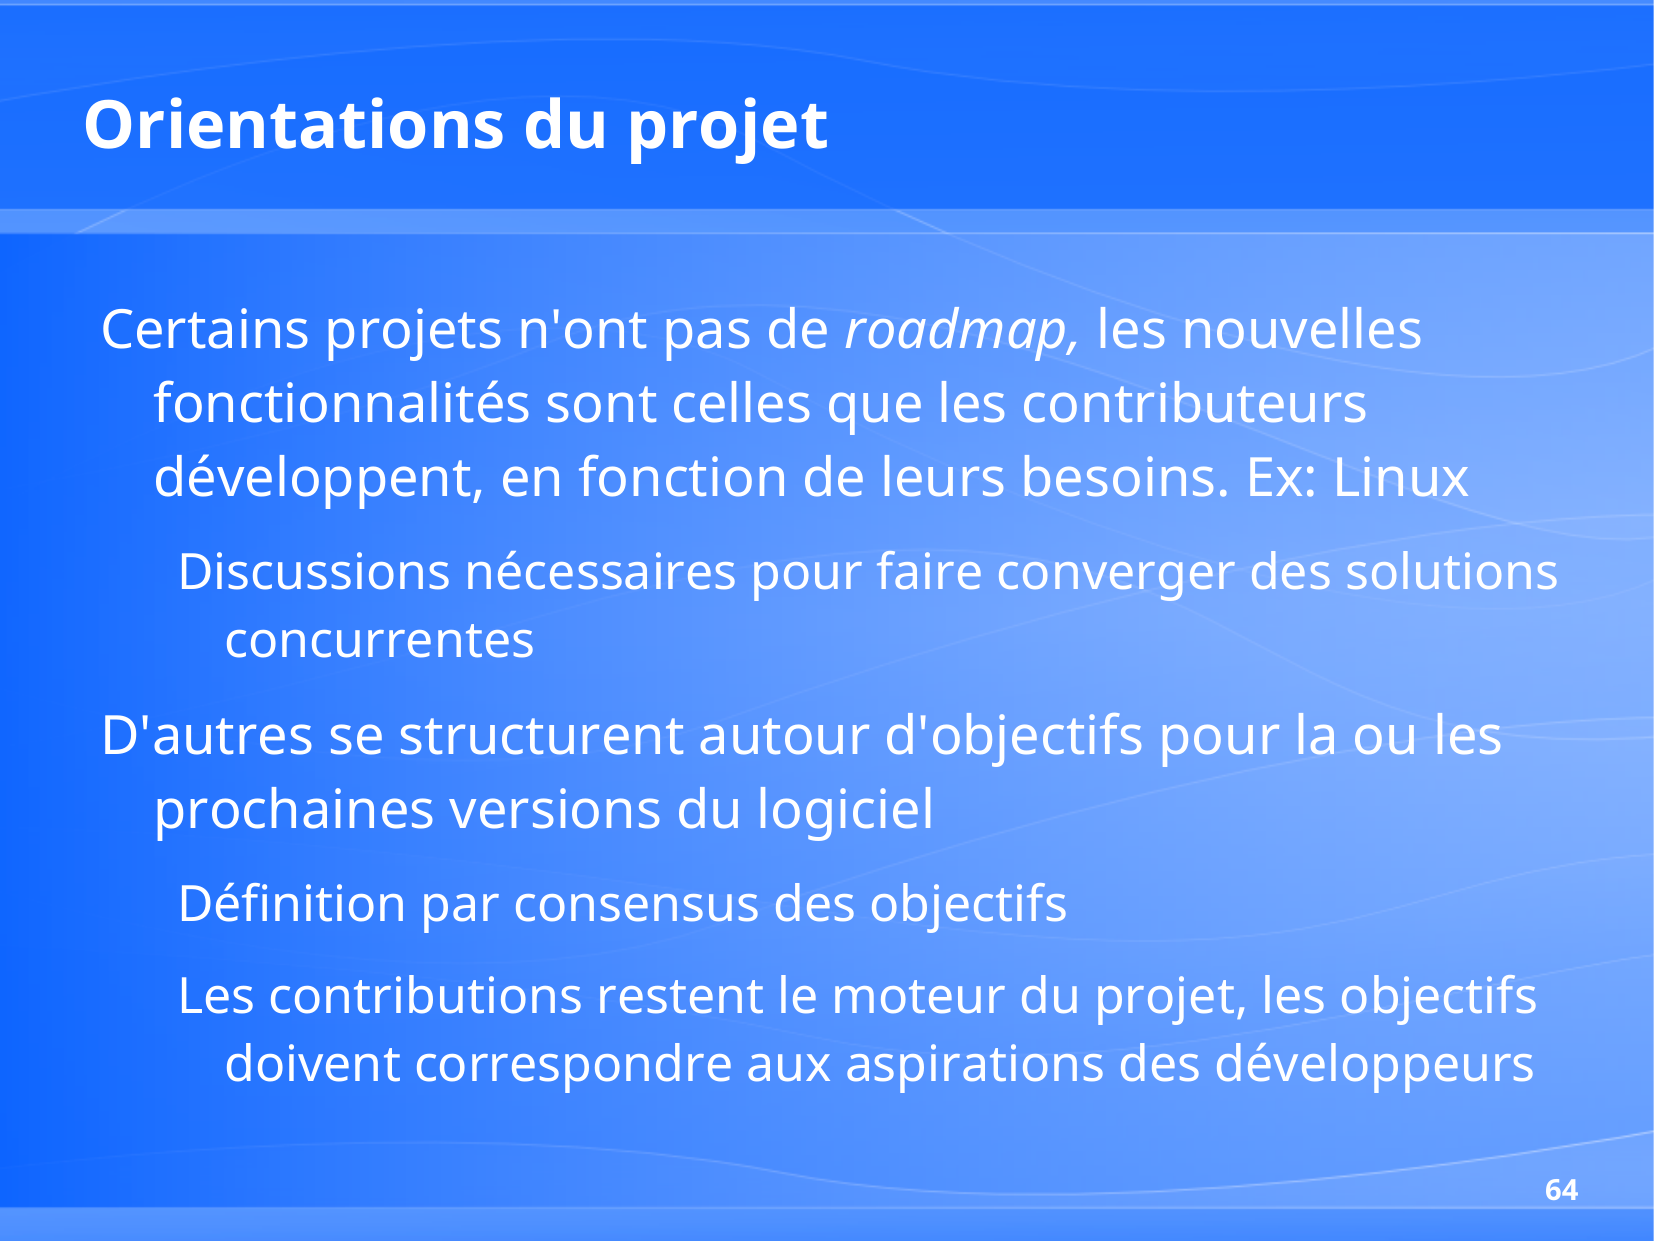

# Orientations du projet
Certains projets n'ont pas de roadmap, les nouvelles fonctionnalités sont celles que les contributeurs développent, en fonction de leurs besoins. Ex: Linux
Discussions nécessaires pour faire converger des solutions concurrentes
D'autres se structurent autour d'objectifs pour la ou les prochaines versions du logiciel
Définition par consensus des objectifs
Les contributions restent le moteur du projet, les objectifs doivent correspondre aux aspirations des développeurs
64